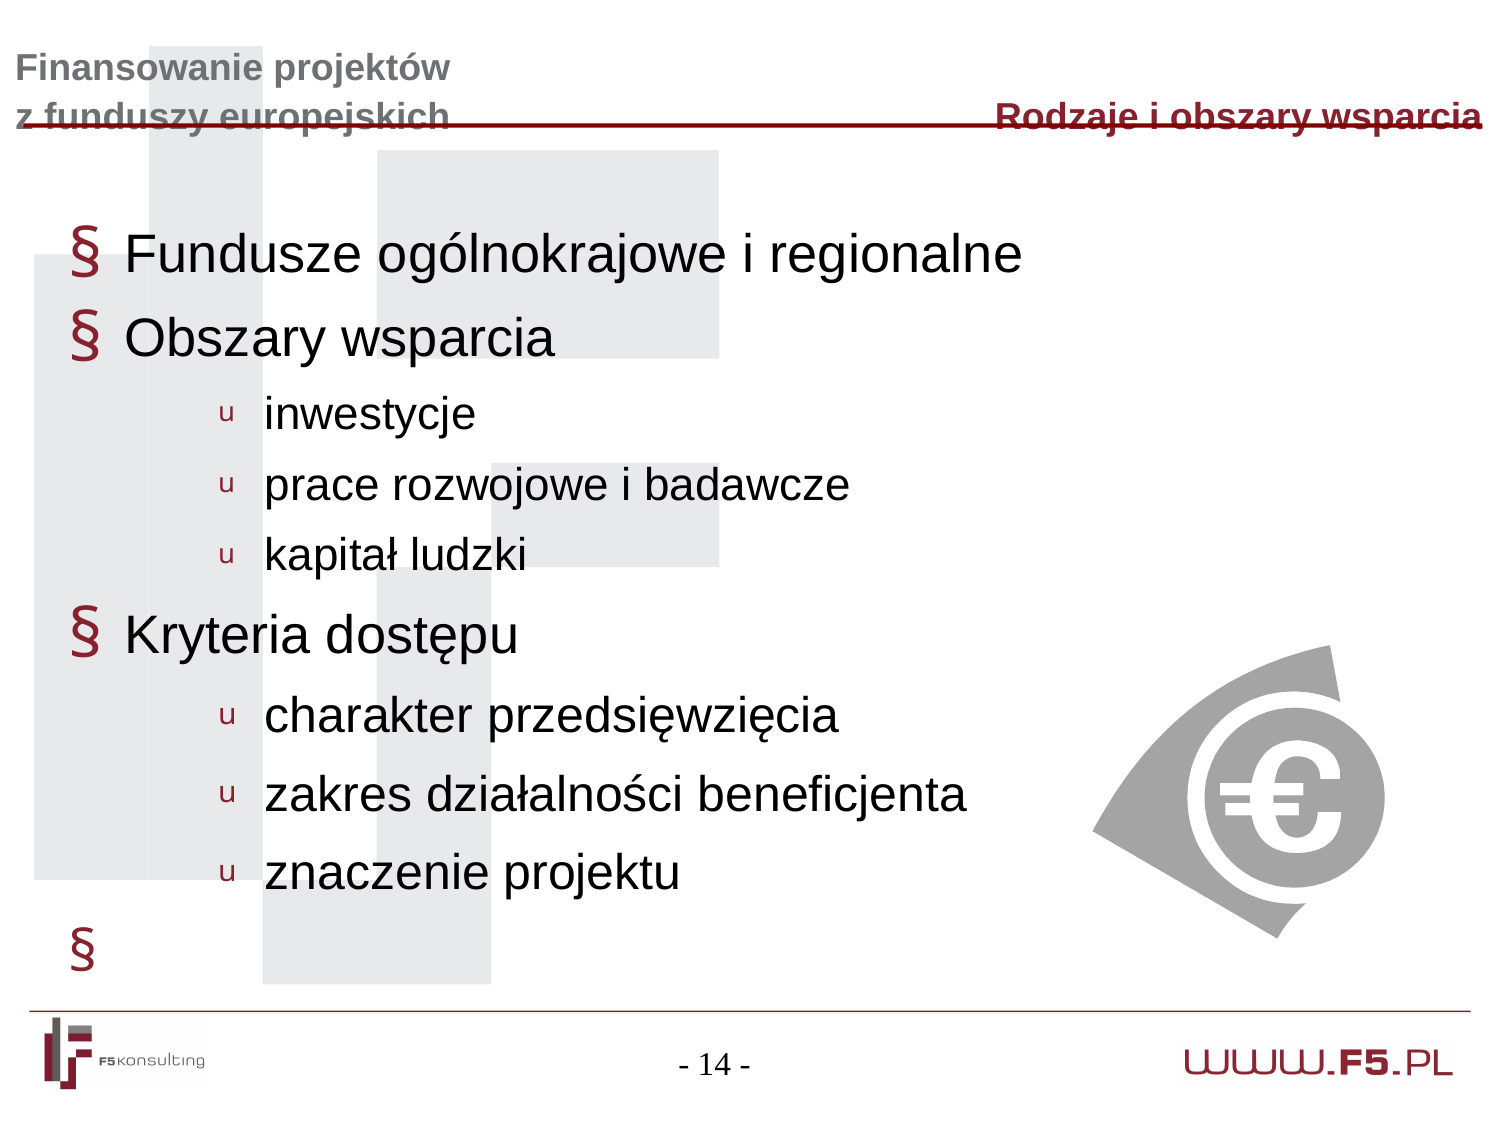

# Finansowanie projektów z funduszy europejskich Rodzaje i obszary wsparcia
Fundusze ogólnokrajowe i regionalne
Obszary wsparcia
inwestycje
prace rozwojowe i badawcze
kapitał ludzki
Kryteria dostępu
charakter przedsięwzięcia
zakres działalności beneficjenta
znaczenie projektu